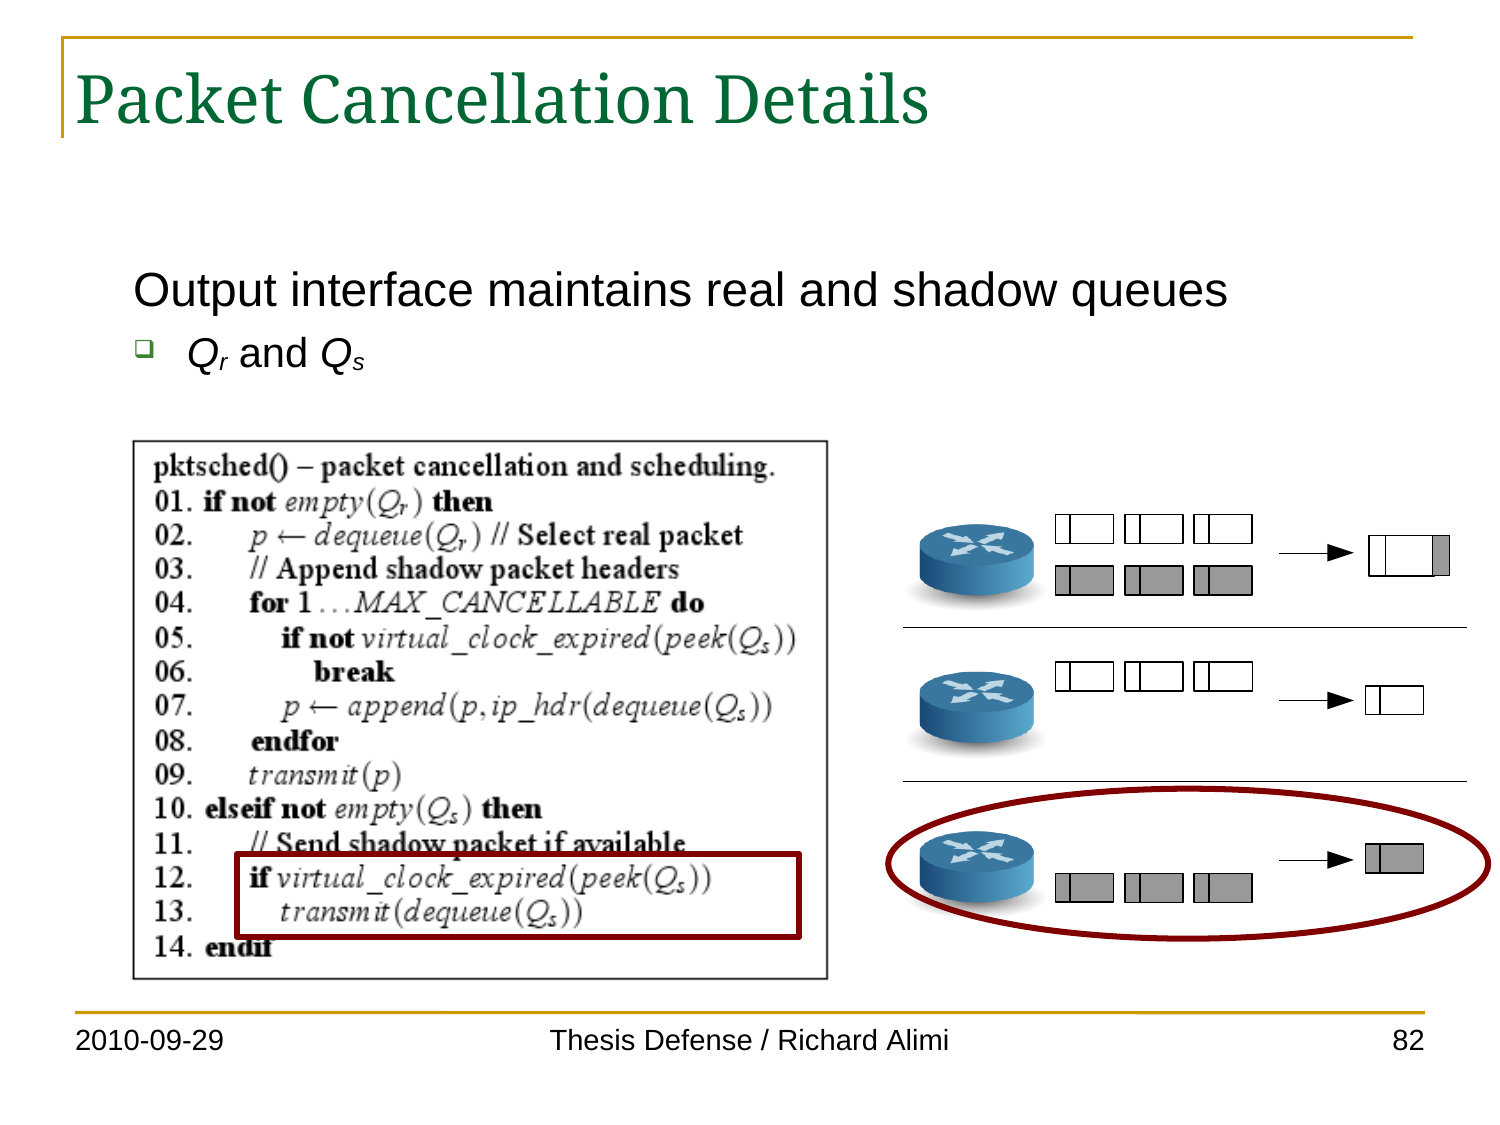

# Packet Cancellation Details
Output interface maintains real and shadow queues
Qr and Qs
2010-09-29
Thesis Defense / Richard Alimi
82